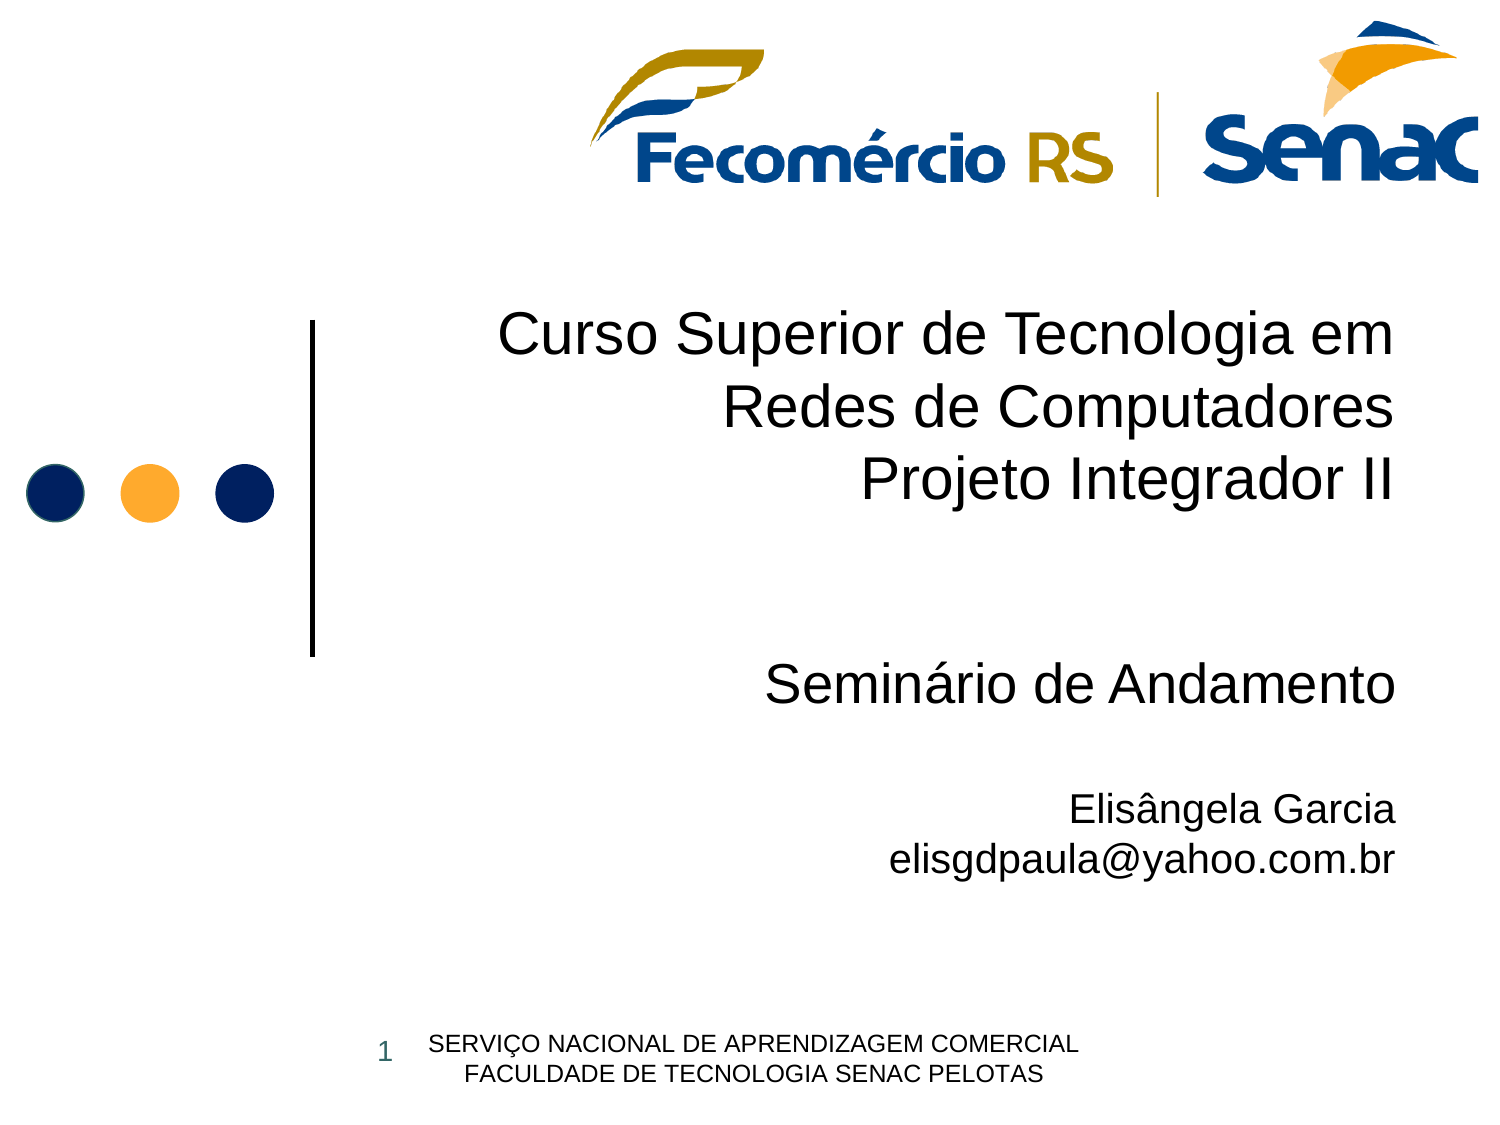

# Curso Superior de Tecnologia em Redes de Computadores Projeto Integrador II Seminário de Andamento Elisângela Garcia elisgdpaula@yahoo.com.br
SERVIÇO NACIONAL DE APRENDIZAGEM COMERCIAL
FACULDADE DE TECNOLOGIA SENAC PELOTAS